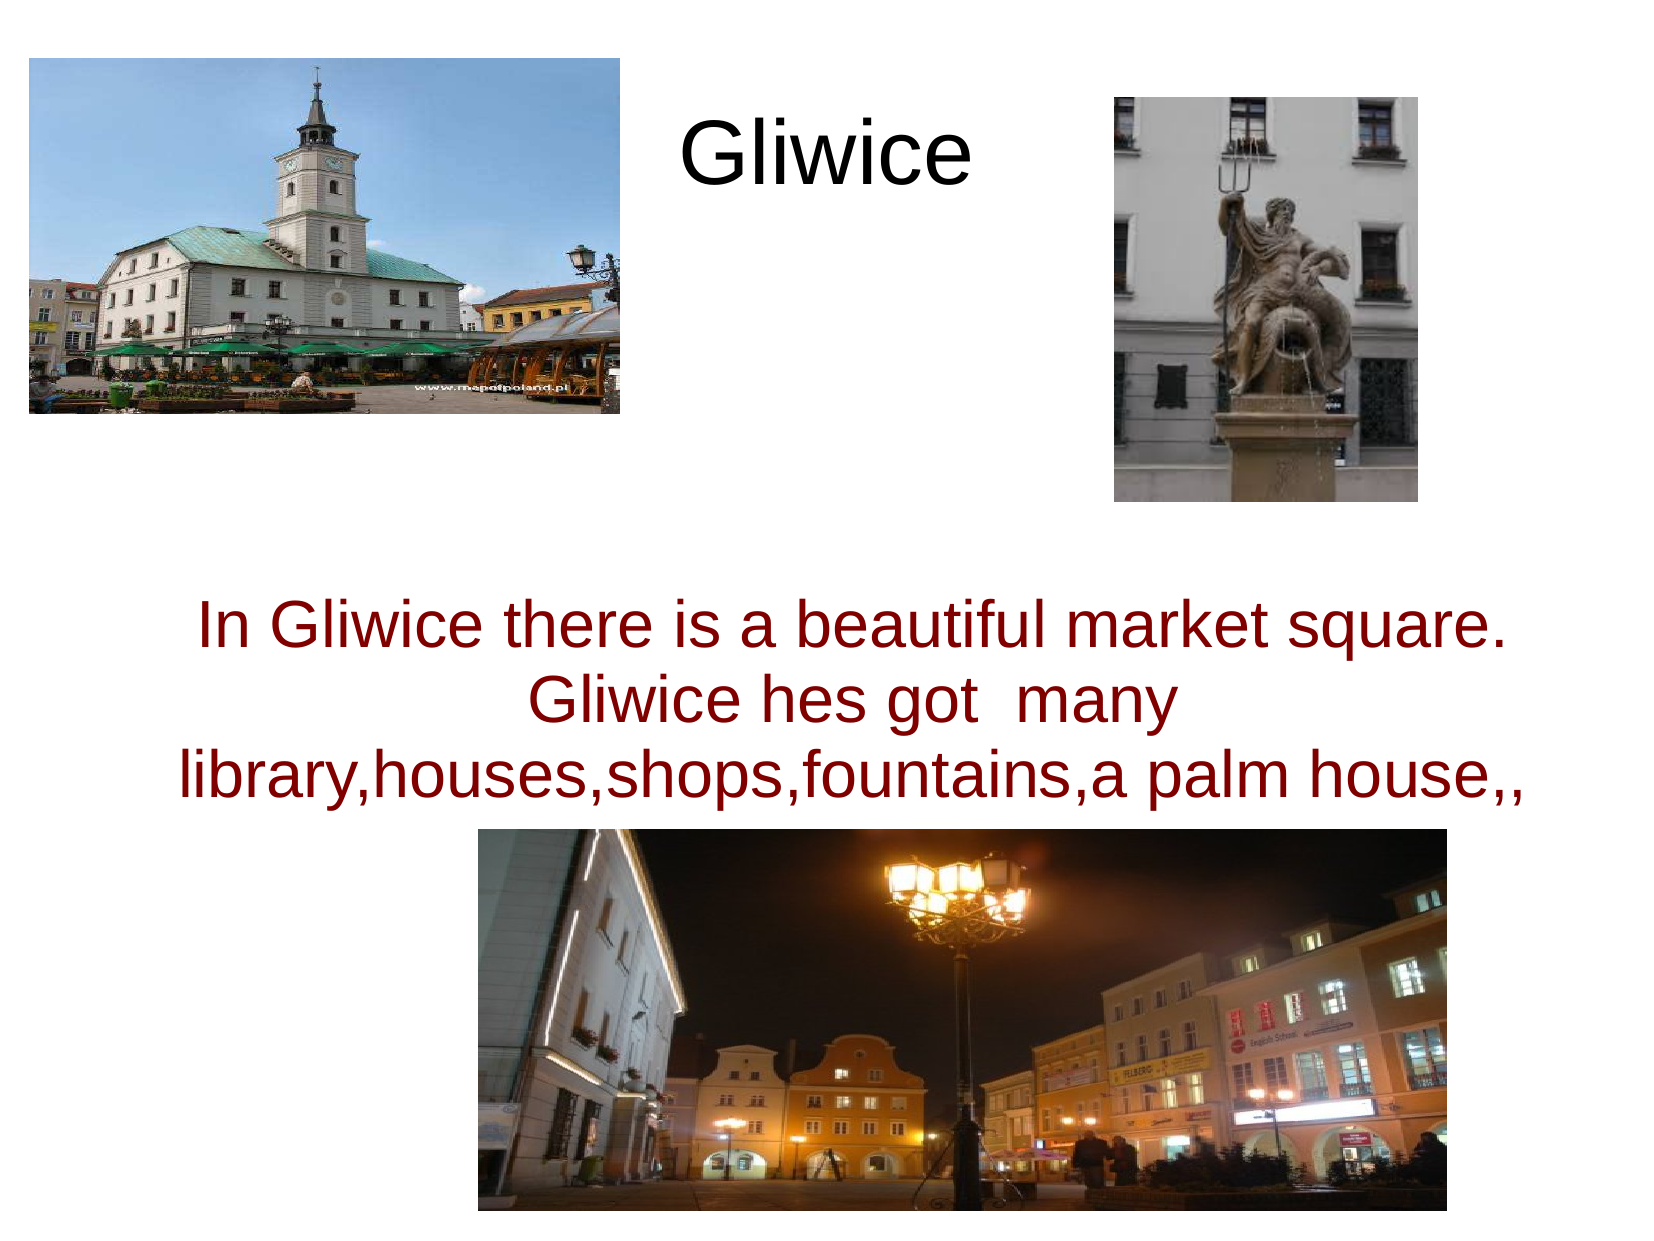

# Gliwice
In Gliwice there is a beautiful market square. Gliwice hes got many library,houses,shops,fountains,a palm house,,